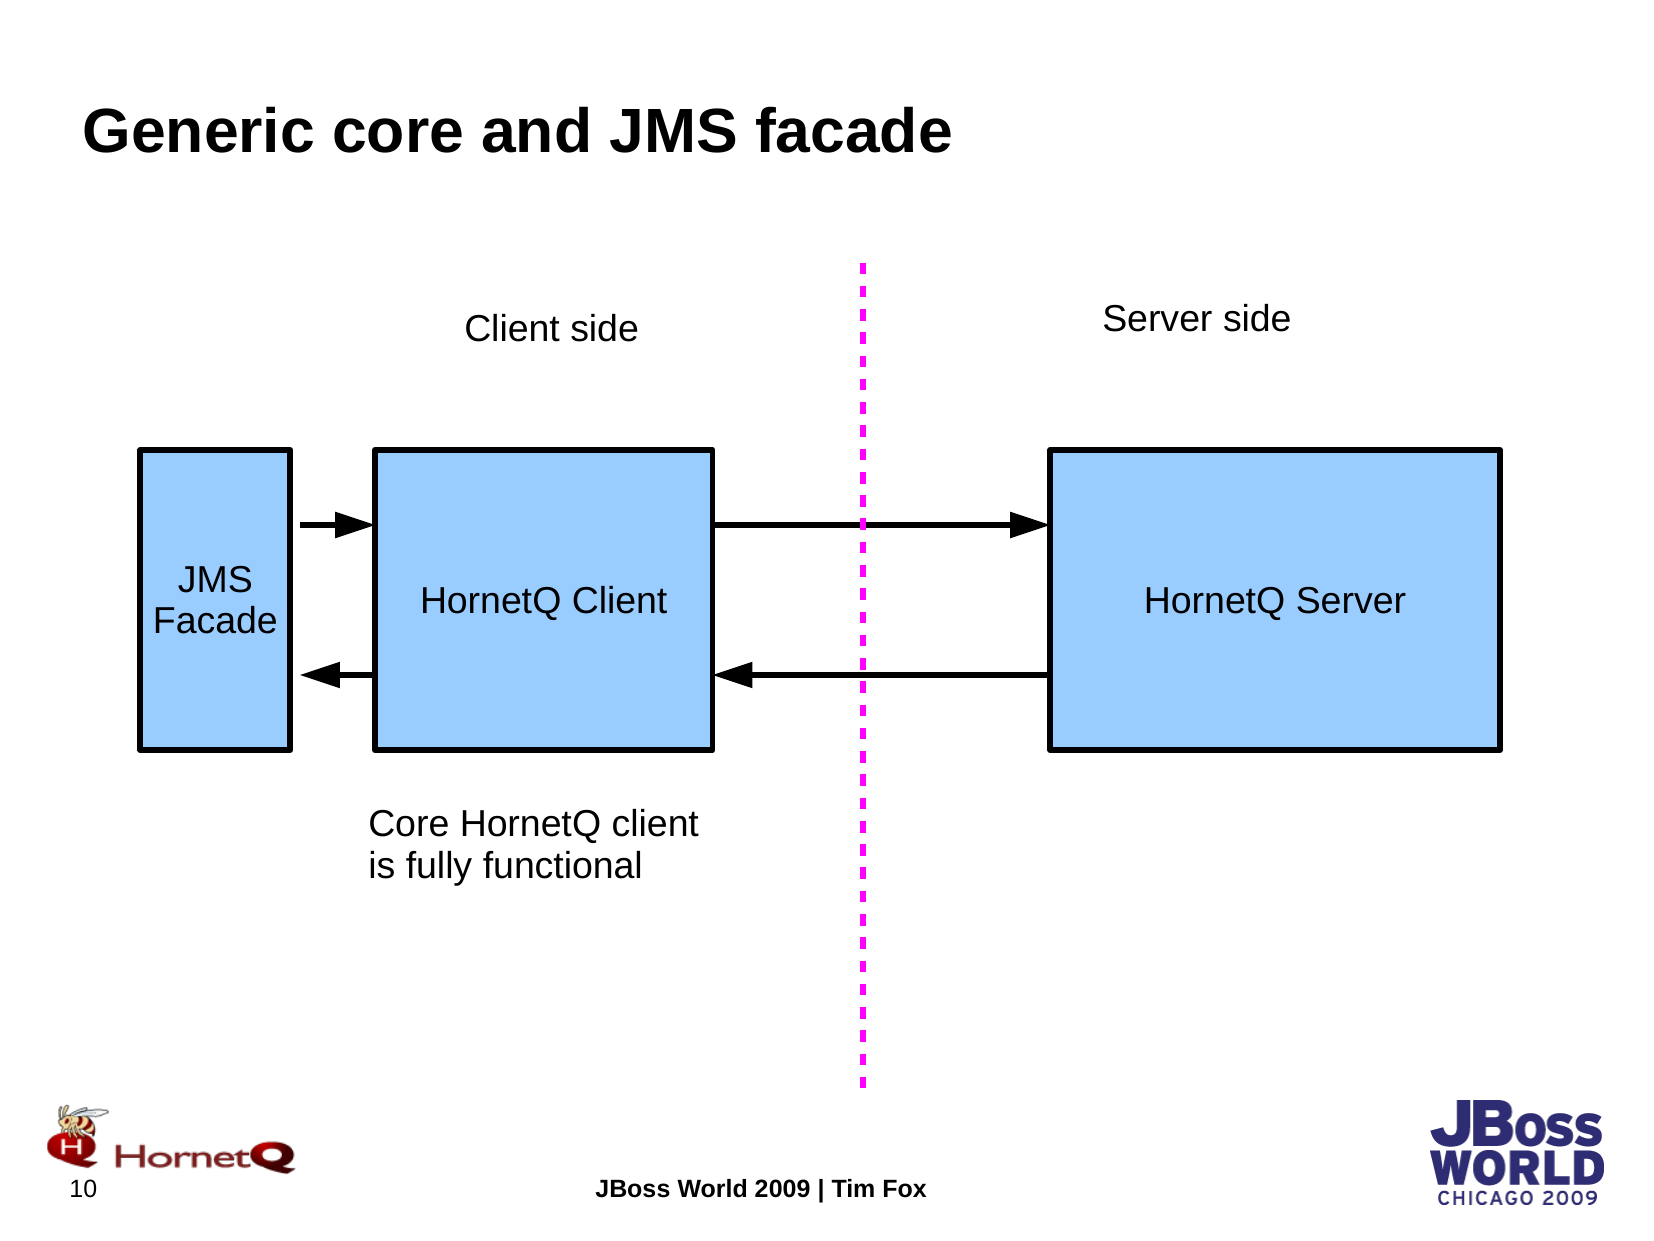

# Generic core and JMS facade
Server side
Client side
JMS
Facade
HornetQ Client
HornetQ Server
Core HornetQ client
is fully functional